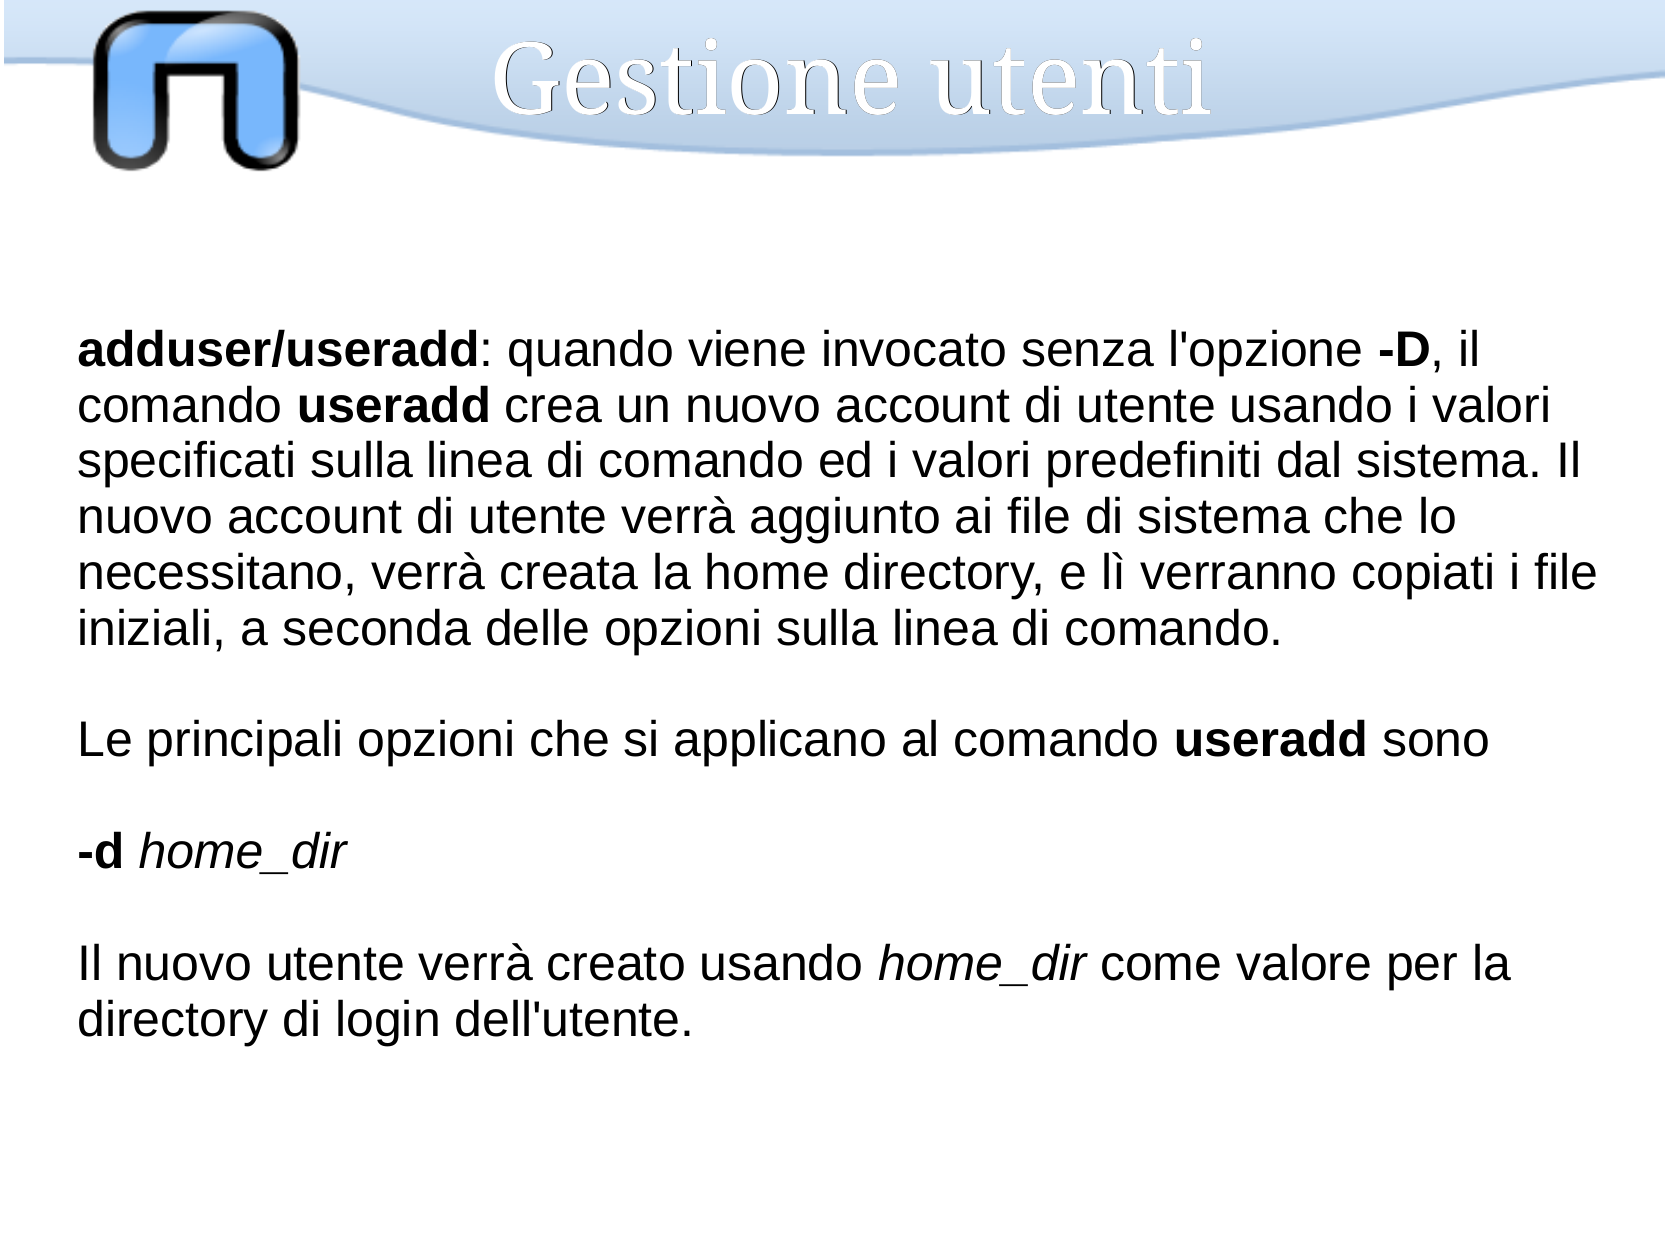

Gestione utenti
# adduser/useradd: quando viene invocato senza l'opzione -D, il comando useradd crea un nuovo account di utente usando i valori specificati sulla linea di comando ed i valori predefiniti dal sistema. Il nuovo account di utente verrà aggiunto ai file di sistema che lo necessitano, verrà creata la home directory, e lì verranno copiati i file iniziali, a seconda delle opzioni sulla linea di comando.
Le principali opzioni che si applicano al comando useradd sono
-d home_dir
Il nuovo utente verrà creato usando home_dir come valore per la directory di login dell'utente.